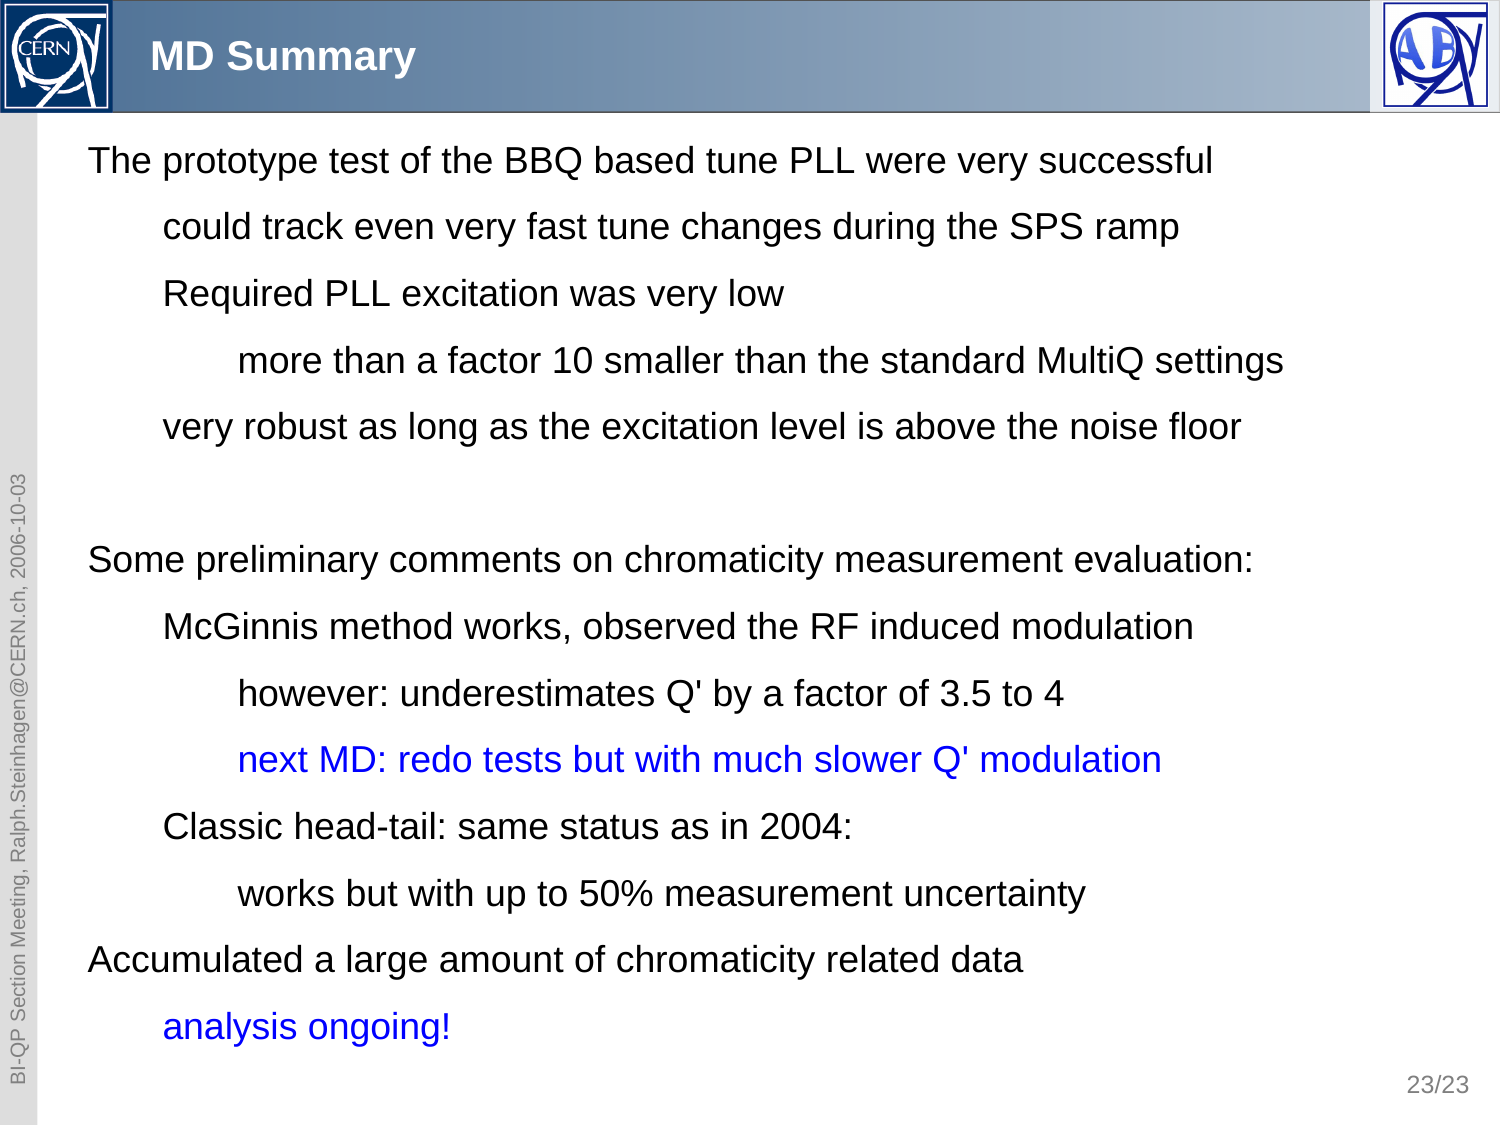

# MD Summary
The prototype test of the BBQ based tune PLL were very successful
could track even very fast tune changes during the SPS ramp
Required PLL excitation was very low
more than a factor 10 smaller than the standard MultiQ settings
very robust as long as the excitation level is above the noise floor
Some preliminary comments on chromaticity measurement evaluation:
McGinnis method works, observed the RF induced modulation
however: underestimates Q' by a factor of 3.5 to 4
next MD: redo tests but with much slower Q' modulation
Classic head-tail: same status as in 2004:
works but with up to 50% measurement uncertainty
Accumulated a large amount of chromaticity related data
analysis ongoing!